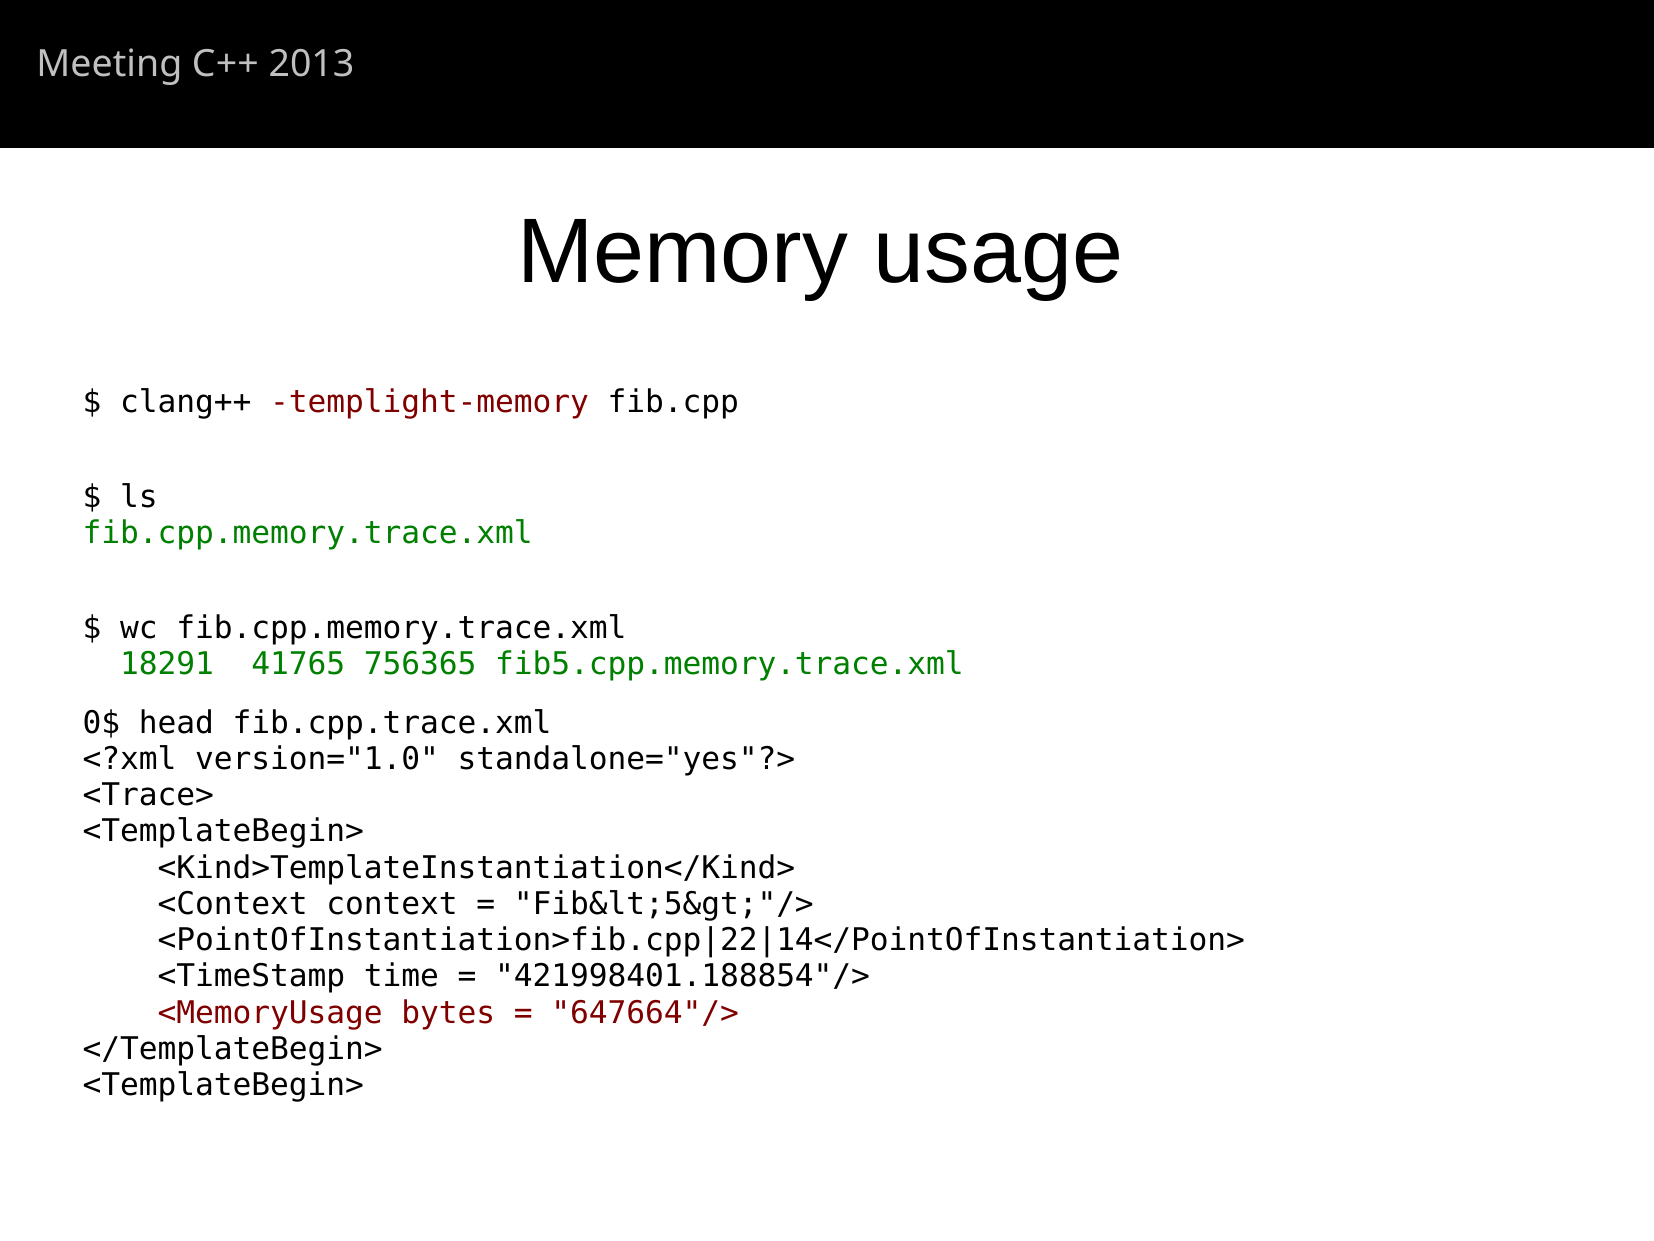

# Memory usage
$ clang++ -templight-memory fib.cpp
$ ls
fib.cpp.memory.trace.xml
$ wc fib.cpp.memory.trace.xml
 18291 41765 756365 fib5.cpp.memory.trace.xml
0$ head fib.cpp.trace.xml
<?xml version="1.0" standalone="yes"?>
<Trace>
<TemplateBegin>
 <Kind>TemplateInstantiation</Kind>
 <Context context = "Fib&lt;5&gt;"/>
 <PointOfInstantiation>fib.cpp|22|14</PointOfInstantiation>
 <TimeStamp time = "421998401.188854"/>
 <MemoryUsage bytes = "647664"/>
</TemplateBegin>
<TemplateBegin>